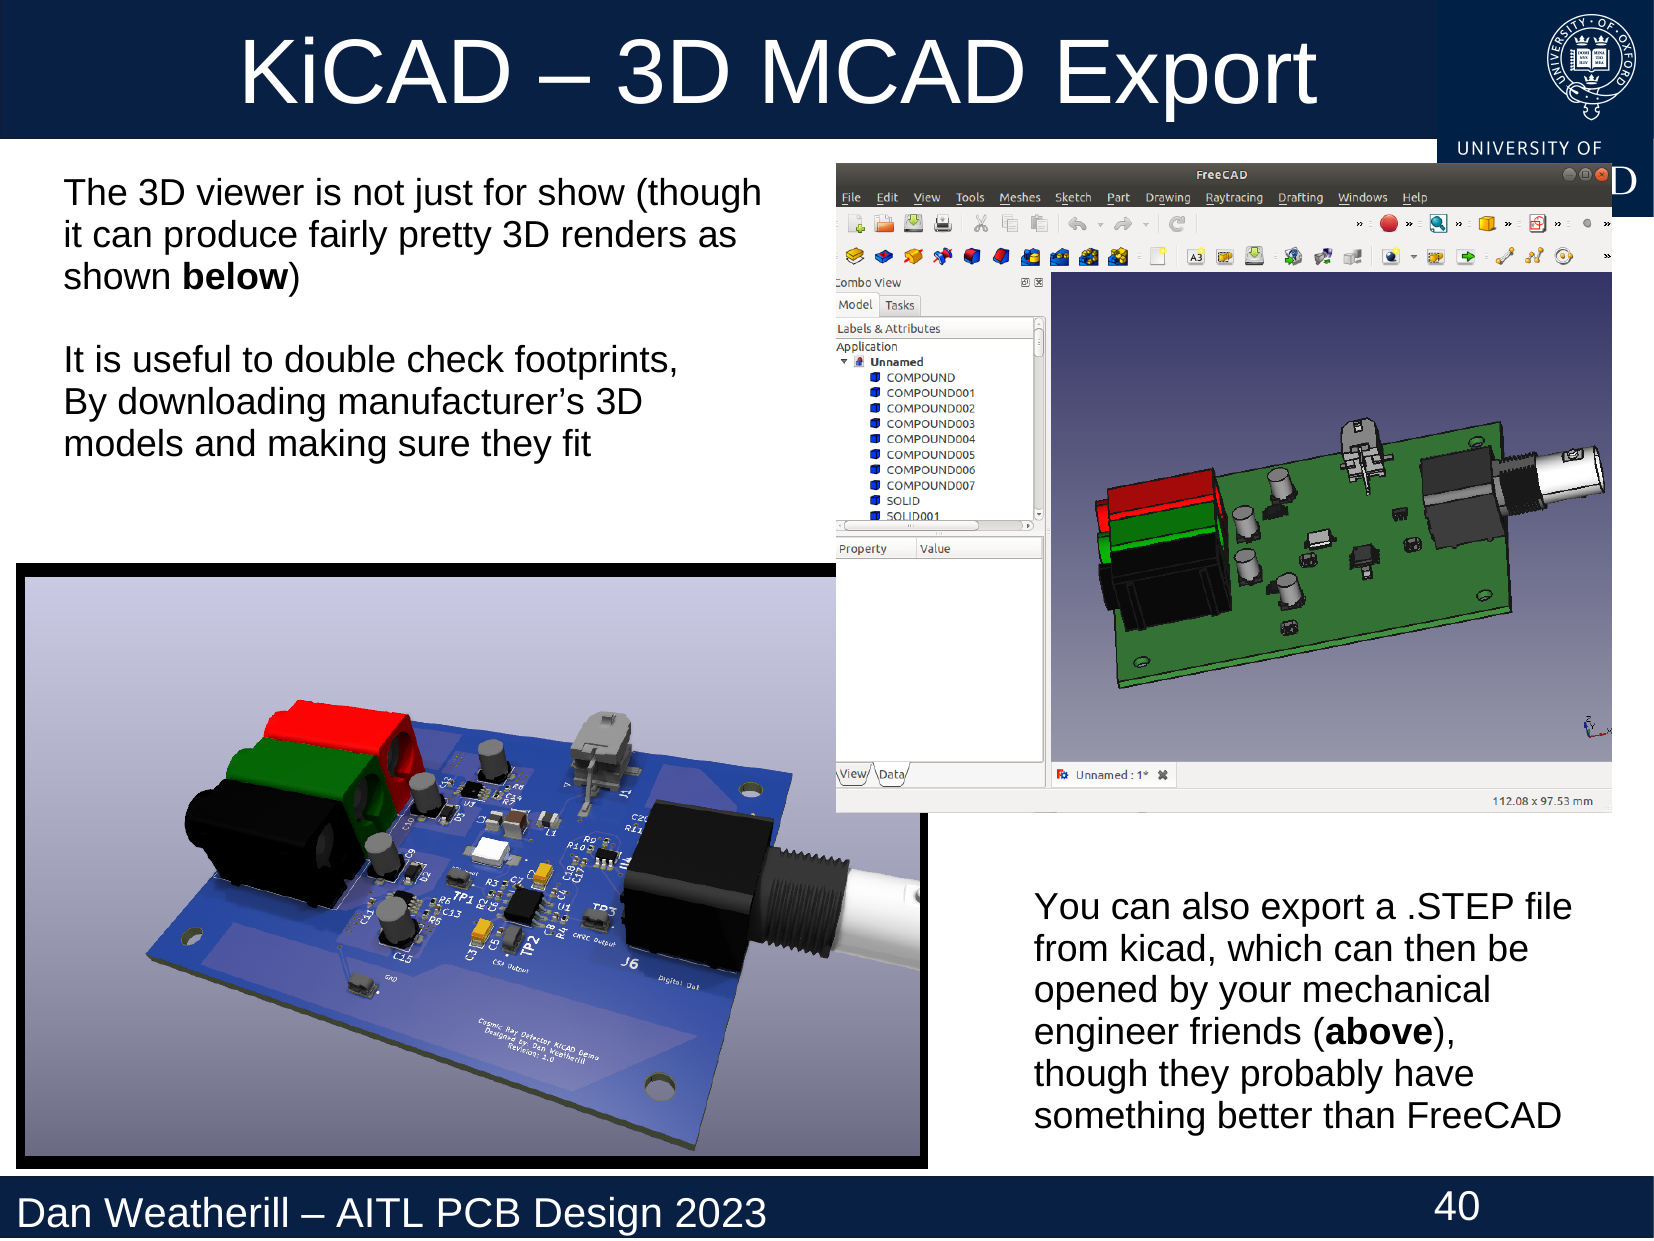

# KiCAD – 3D MCAD Export
The 3D viewer is not just for show (though it can produce fairly pretty 3D renders as shown below)
It is useful to double check footprints,
By downloading manufacturer’s 3D models and making sure they fit
You can also export a .STEP file from kicad, which can then be opened by your mechanical engineer friends (above), though they probably have something better than FreeCAD